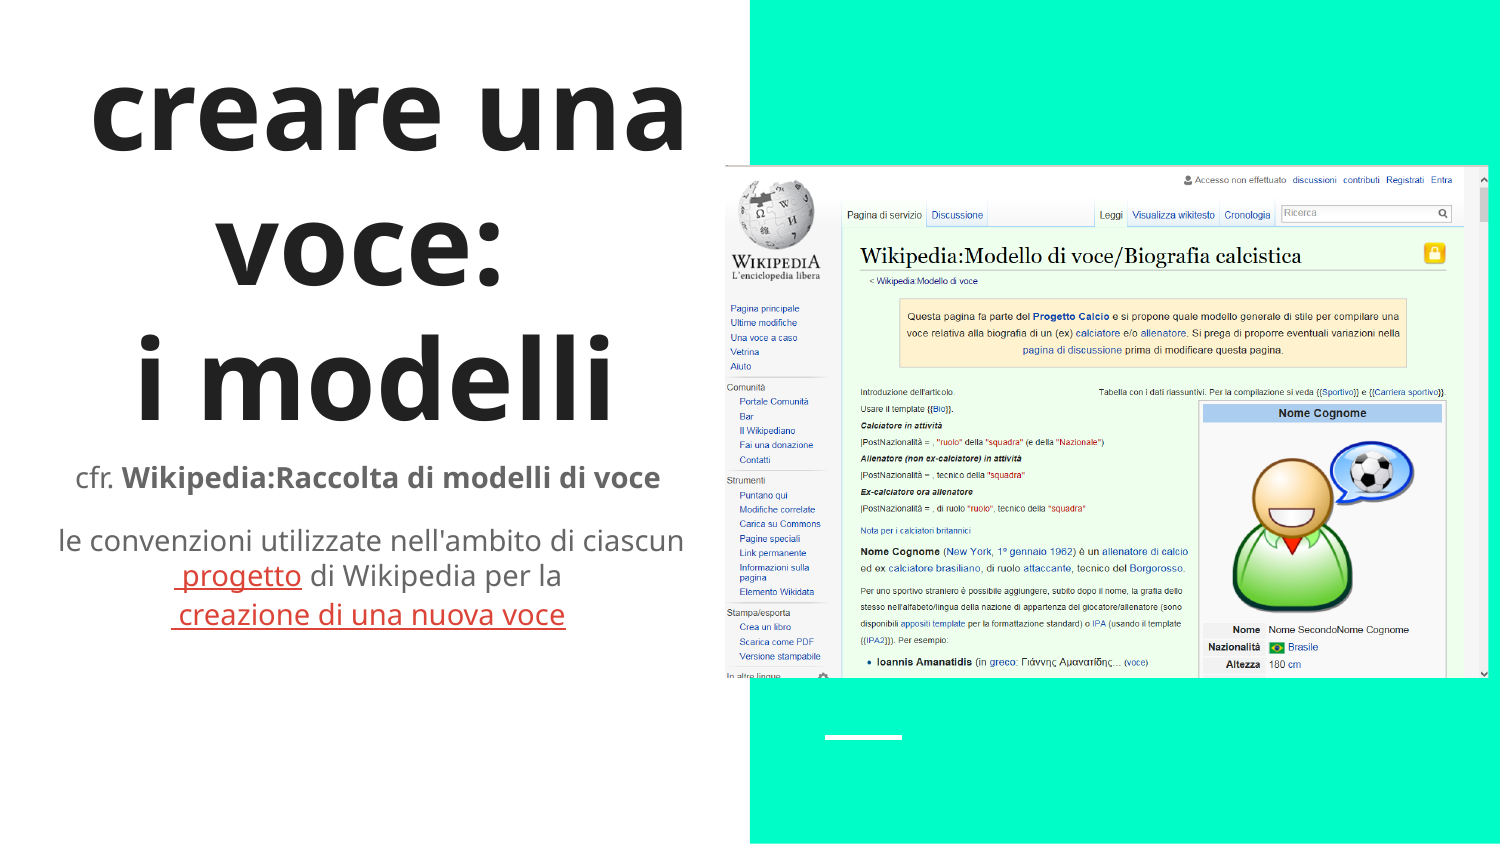

# creare una voce: i modelli
cfr. Wikipedia:Raccolta di modelli di voce
 le convenzioni utilizzate nell'ambito di ciascun progetto di Wikipedia per la creazione di una nuova voce